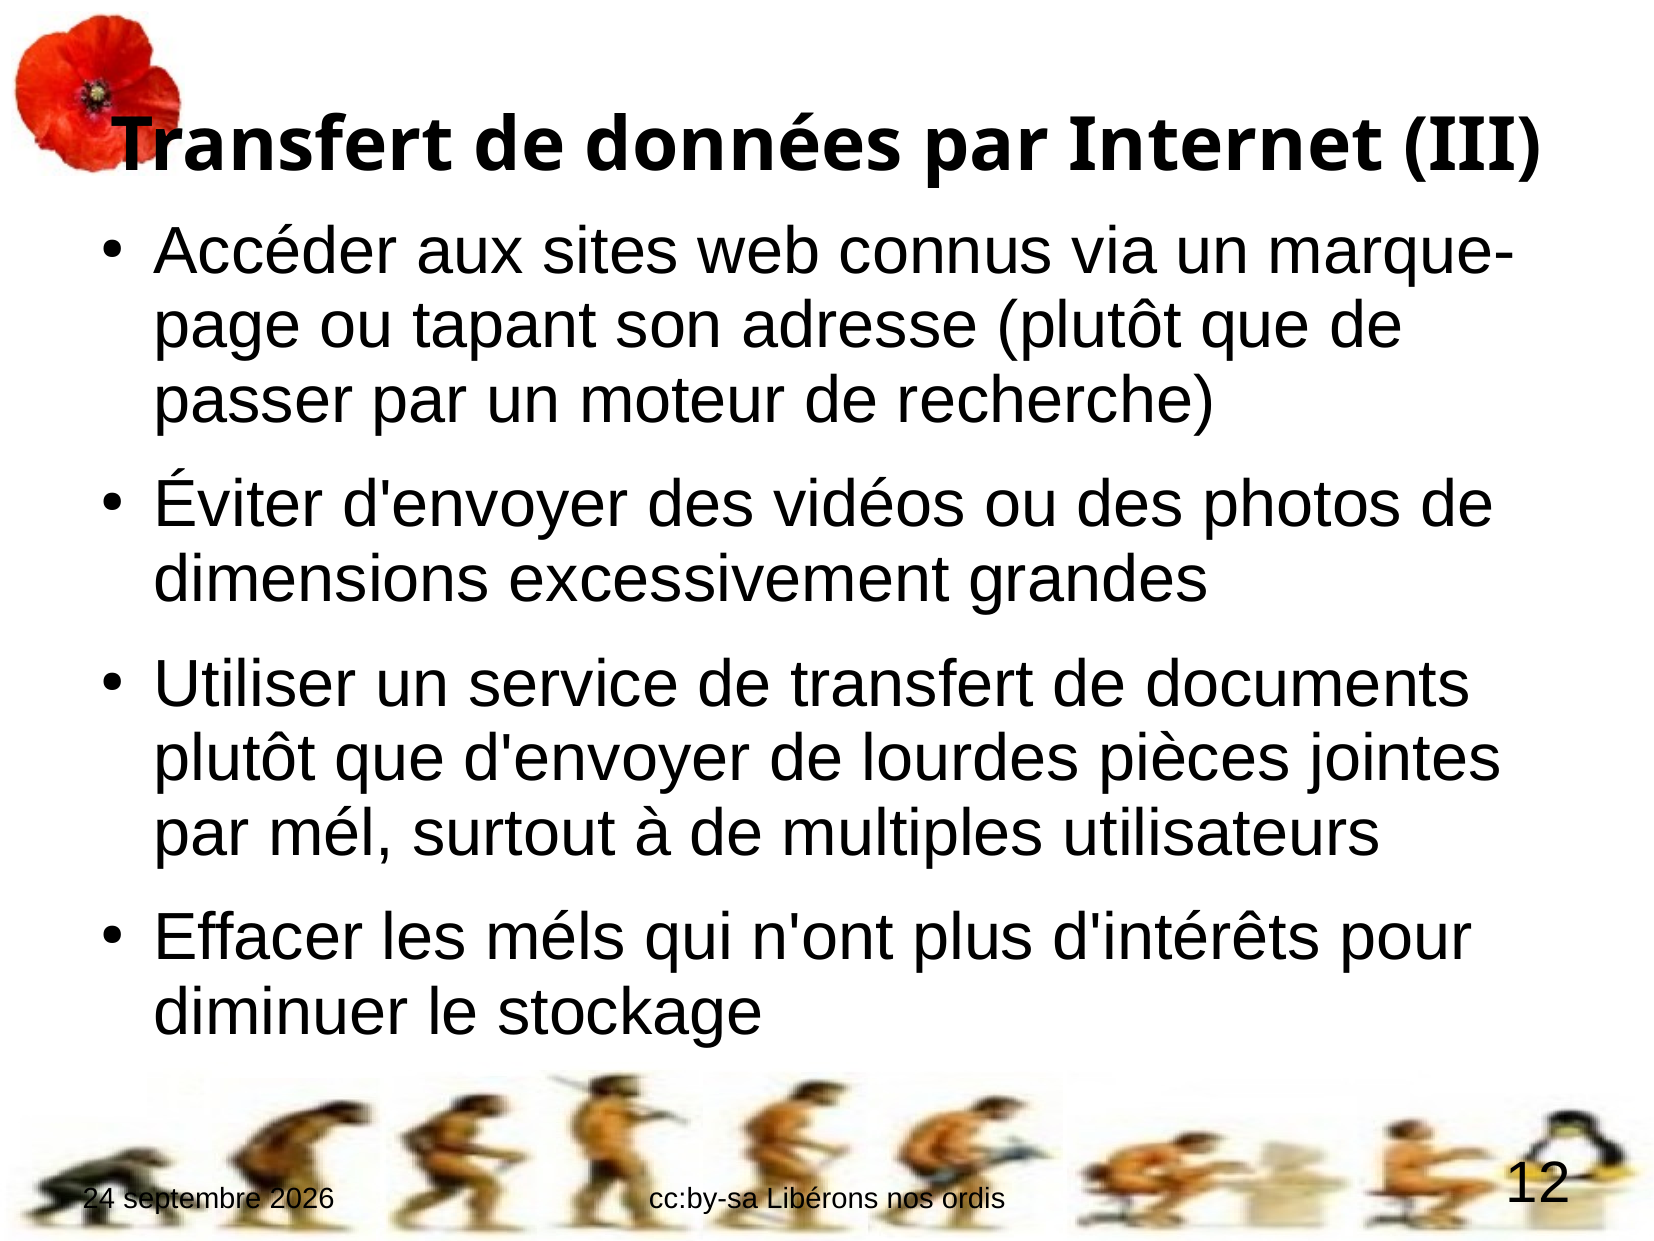

# Transfert de données par Internet (III)
Accéder aux sites web connus via un marque-page ou tapant son adresse (plutôt que de passer par un moteur de recherche)
Éviter d'envoyer des vidéos ou des photos de dimensions excessivement grandes
Utiliser un service de transfert de documents plutôt que d'envoyer de lourdes pièces jointes par mél, surtout à de multiples utilisateurs
Effacer les méls qui n'ont plus d'intérêts pour diminuer le stockage